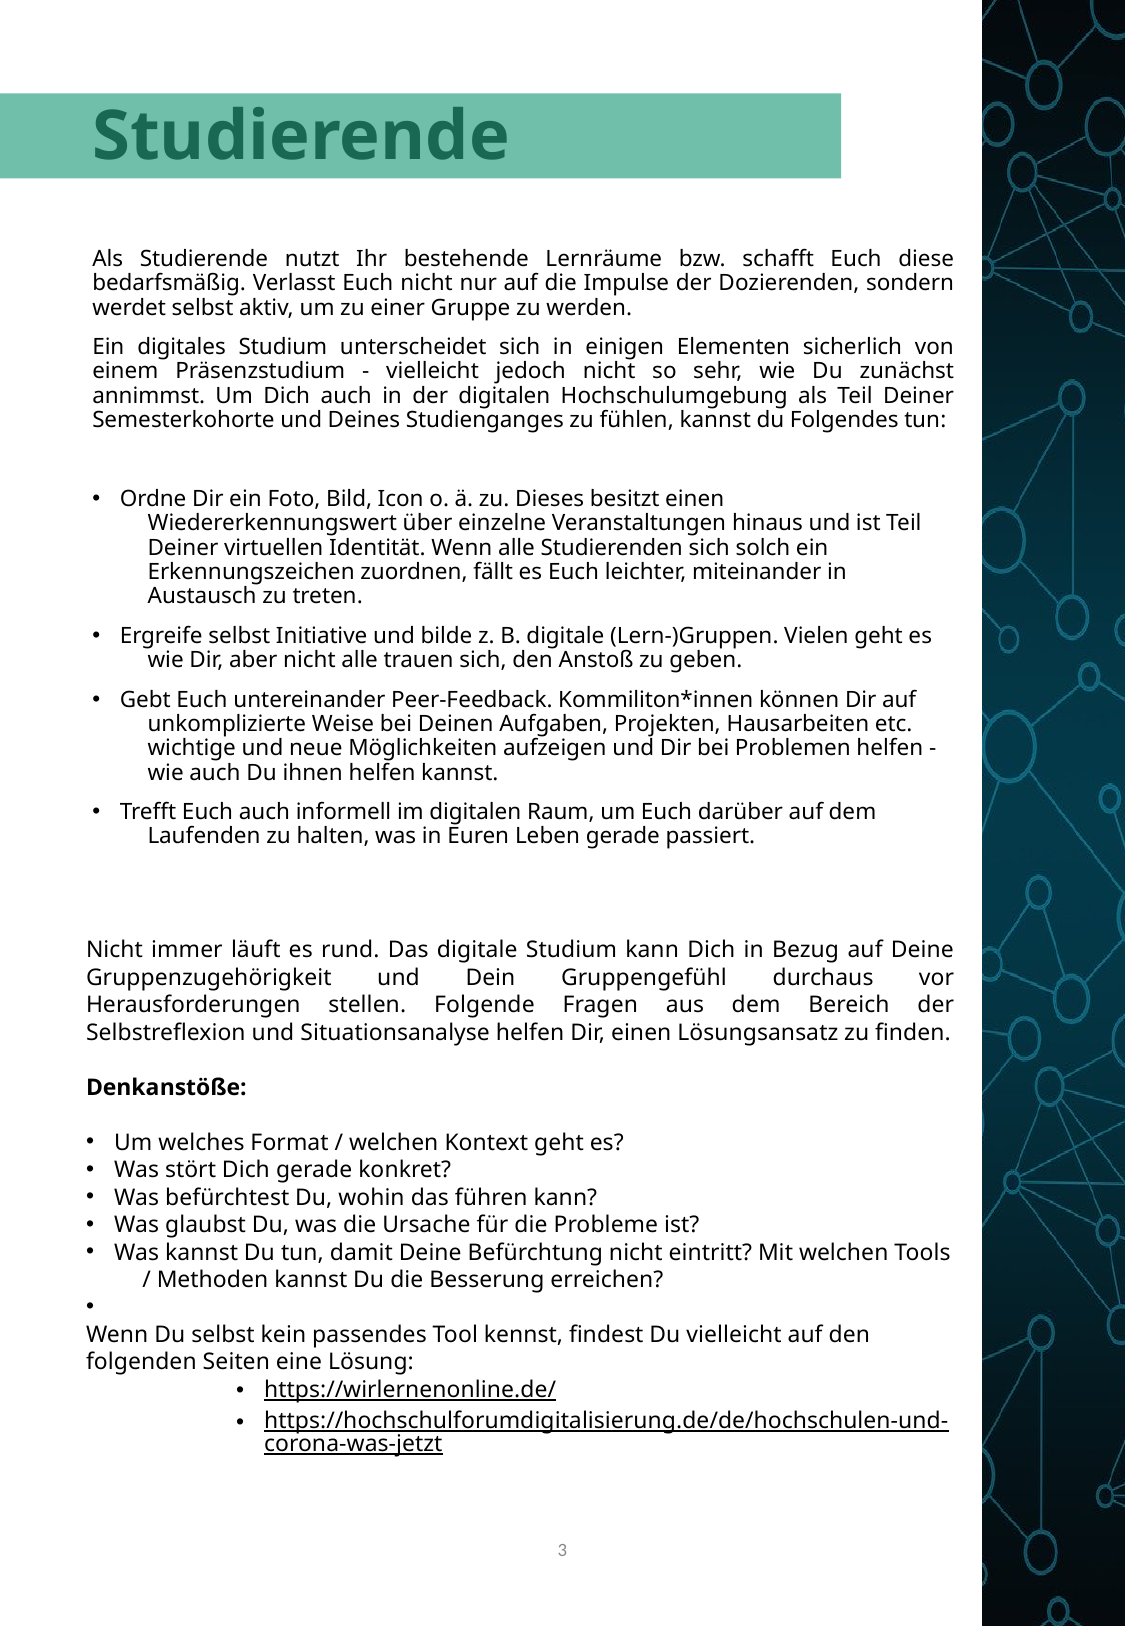

# Studierende
Als Studierende nutzt Ihr bestehende Lernräume bzw. schafft Euch diese bedarfsmäßig. Verlasst Euch nicht nur auf die Impulse der Dozierenden, sondern werdet selbst aktiv, um zu einer Gruppe zu werden.
Ein digitales Studium unterscheidet sich in einigen Elementen sicherlich von einem Präsenzstudium - vielleicht jedoch nicht so sehr, wie Du zunächst annimmst. Um Dich auch in der digitalen Hochschulumgebung als Teil Deiner Semesterkohorte und Deines Studienganges zu fühlen, kannst du Folgendes tun:
Ordne Dir ein Foto, Bild, Icon o. ä. zu. Dieses besitzt einen Wiedererkennungswert über einzelne Veranstaltungen hinaus und ist Teil Deiner virtuellen Identität. Wenn alle Studierenden sich solch ein Erkennungszeichen zuordnen, fällt es Euch leichter, miteinander in Austausch zu treten.
Ergreife selbst Initiative und bilde z. B. digitale (Lern-)Gruppen. Vielen geht es wie Dir, aber nicht alle trauen sich, den Anstoß zu geben.
Gebt Euch untereinander Peer-Feedback. Kommiliton*innen können Dir auf unkomplizierte Weise bei Deinen Aufgaben, Projekten, Hausarbeiten etc. wichtige und neue Möglichkeiten aufzeigen und Dir bei Problemen helfen - wie auch Du ihnen helfen kannst.
Trefft Euch auch informell im digitalen Raum, um Euch darüber auf dem Laufenden zu halten, was in Euren Leben gerade passiert.
Nicht immer läuft es rund. Das digitale Studium kann Dich in Bezug auf Deine Gruppenzugehörigkeit und Dein Gruppengefühl durchaus vor Herausforderungen stellen. Folgende Fragen aus dem Bereich der Selbstreflexion und Situationsanalyse helfen Dir, einen Lösungsansatz zu finden.
Denkanstöße:
Um welches Format / welchen Kontext geht es?
Was stört Dich gerade konkret?
Was befürchtest Du, wohin das führen kann?
Was glaubst Du, was die Ursache für die Probleme ist?
Was kannst Du tun, damit Deine Befürchtung nicht eintritt? Mit welchen Tools / Methoden kannst Du die Besserung erreichen?
Wenn Du selbst kein passendes Tool kennst, findest Du vielleicht auf den folgenden Seiten eine Lösung:
https://wirlernenonline.de/
https://hochschulforumdigitalisierung.de/de/hochschulen-und-corona-was-jetzt
3